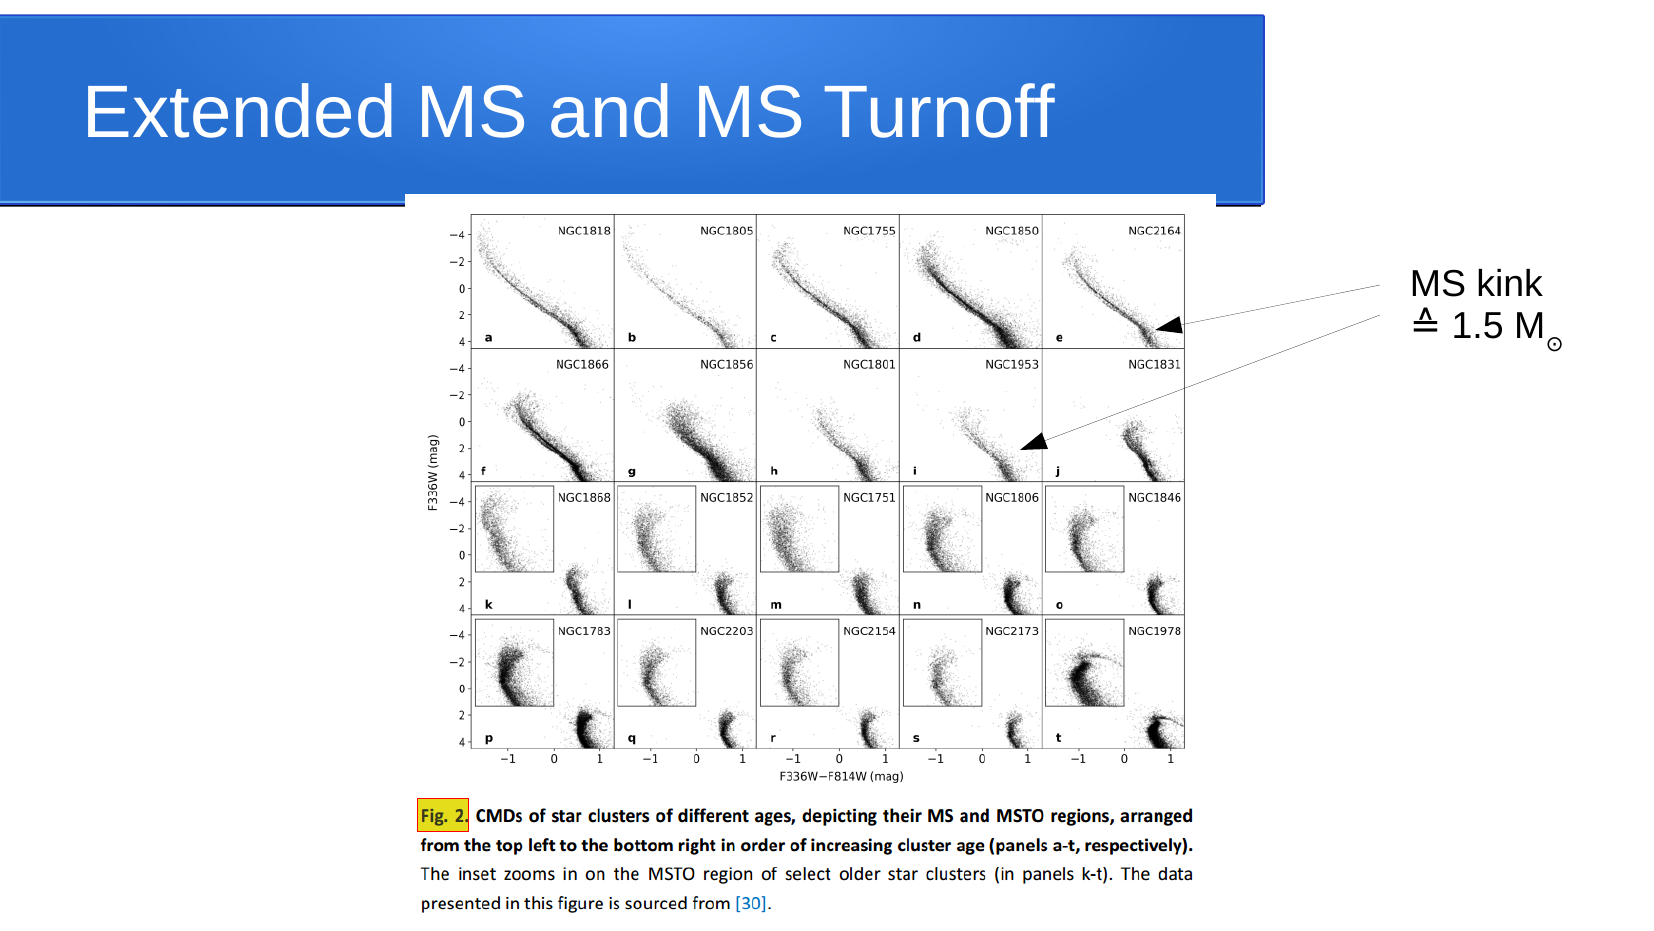

# Extended MS and MS Turnoff
MS kink ≙ 1.5 M⊙